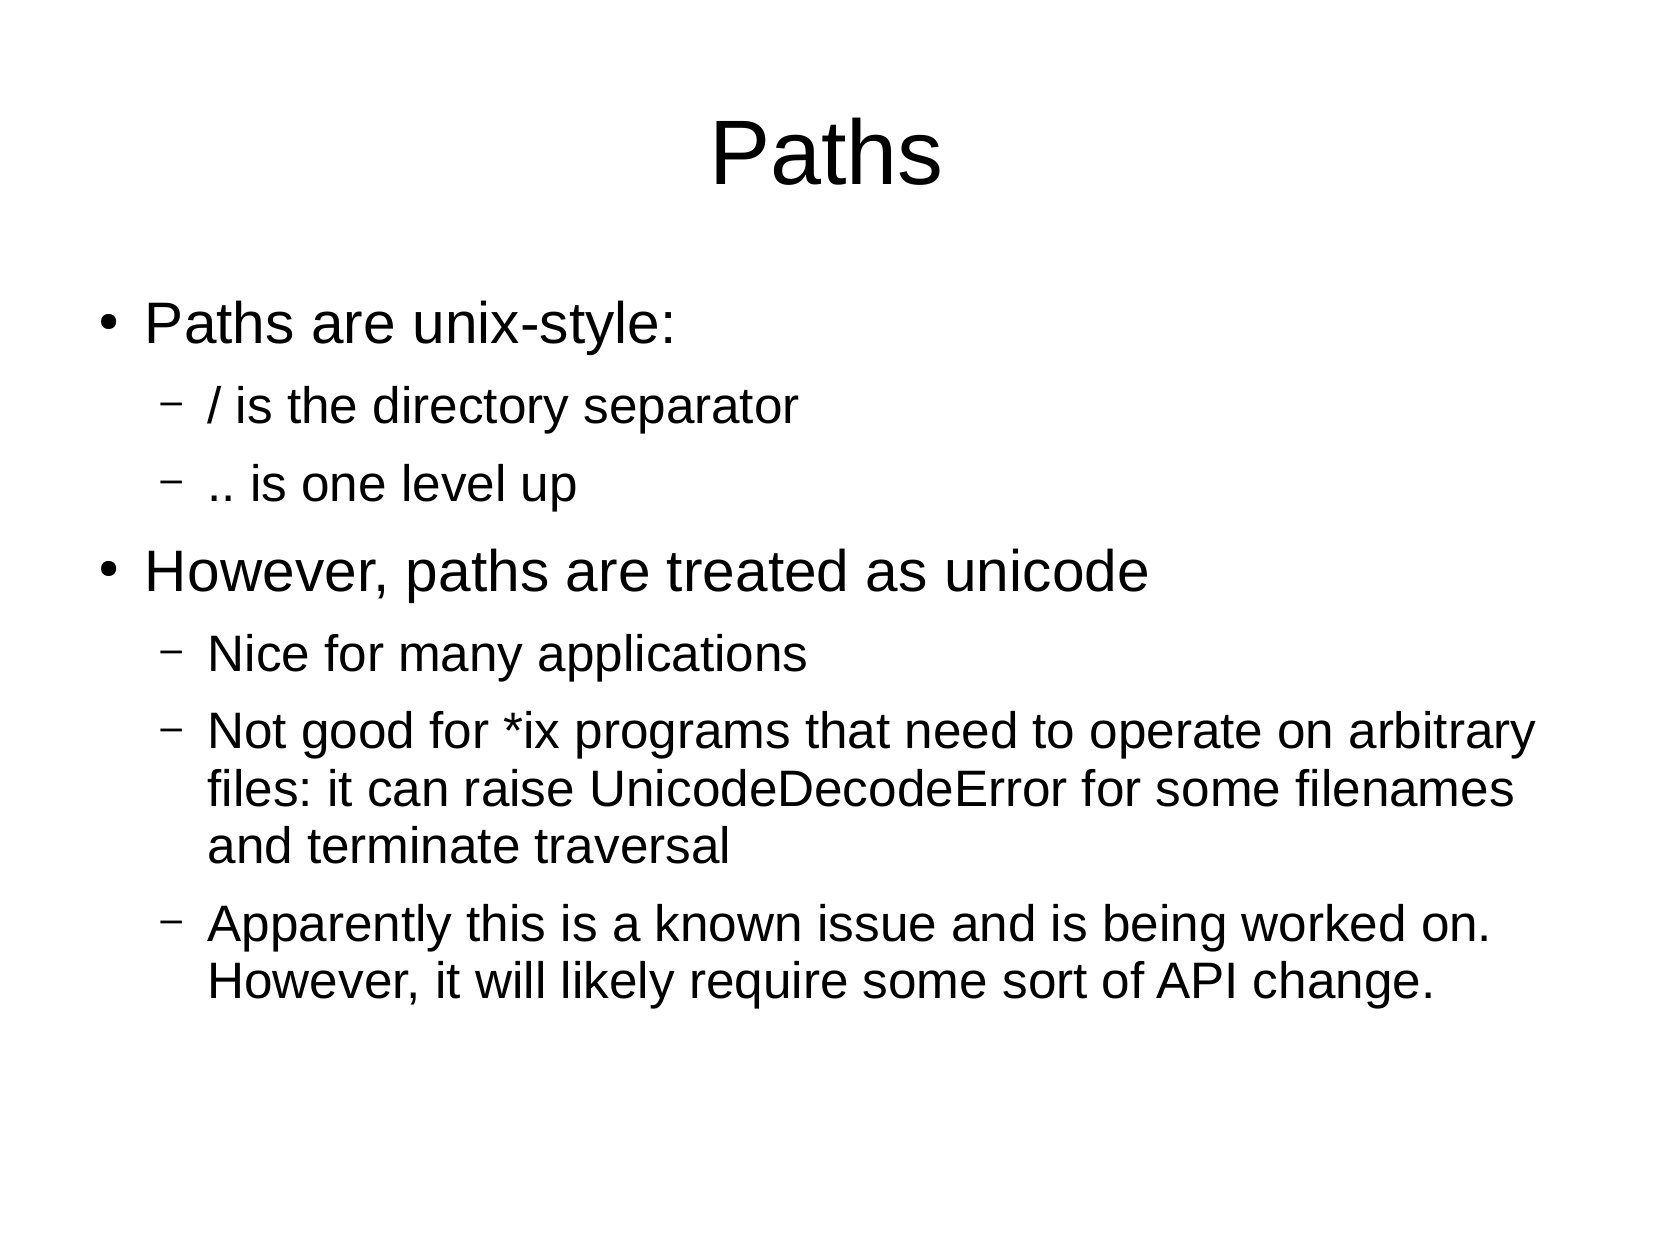

# Paths
Paths are unix-style:
/ is the directory separator
.. is one level up
However, paths are treated as unicode
Nice for many applications
Not good for *ix programs that need to operate on arbitrary files: it can raise UnicodeDecodeError for some filenames and terminate traversal
Apparently this is a known issue and is being worked on. However, it will likely require some sort of API change.